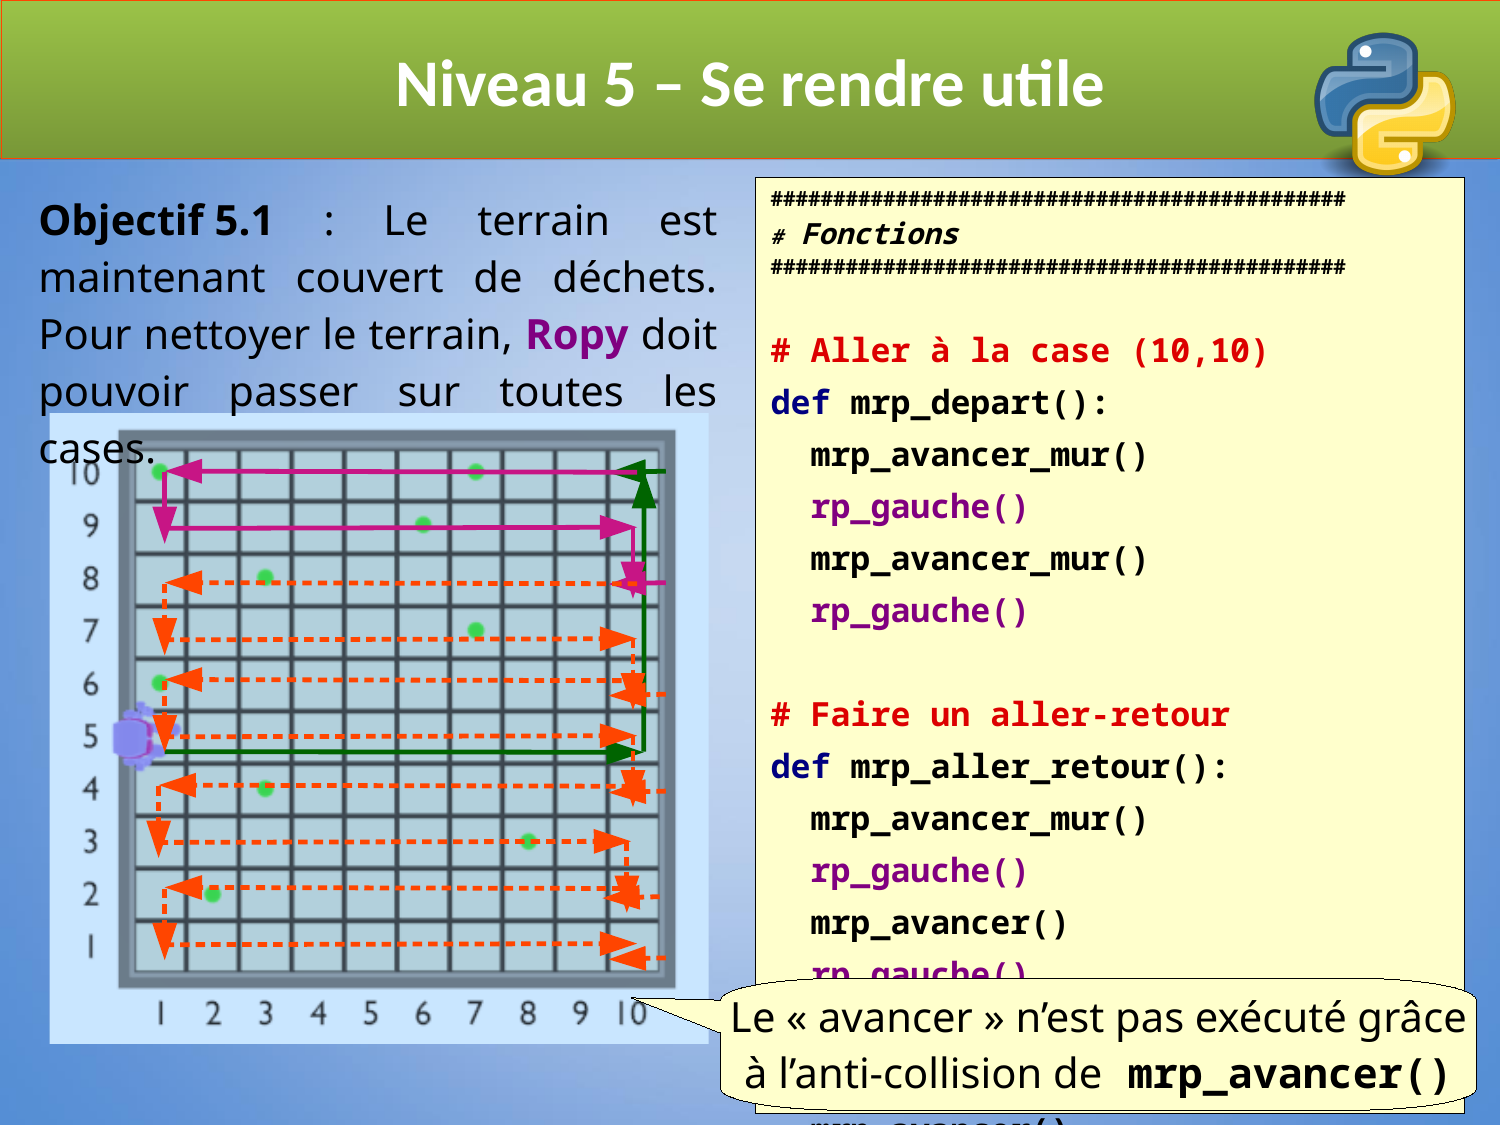

Niveau 5 – Se rendre utile
##############################################
# Fonctions
##############################################
# Aller à la case (10,10)
def mrp_depart():
 mrp_avancer_mur()
 rp_gauche()
 mrp_avancer_mur()
 rp_gauche()
# Faire un aller-retour
def mrp_aller_retour():
 mrp_avancer_mur()
 rp_gauche()
 mrp_avancer()
 rp_gauche()
 mrp_avancer_mur()
 rp_droite()
 mrp_avancer()
 rp_droite()
Objectif 5.1 : Le terrain est maintenant couvert de déchets. Pour nettoyer le terrain, Ropy doit pouvoir passer sur toutes les cases.
Le « avancer » n’est pas exécuté grâce
à l’anti-collision de mrp_avancer()